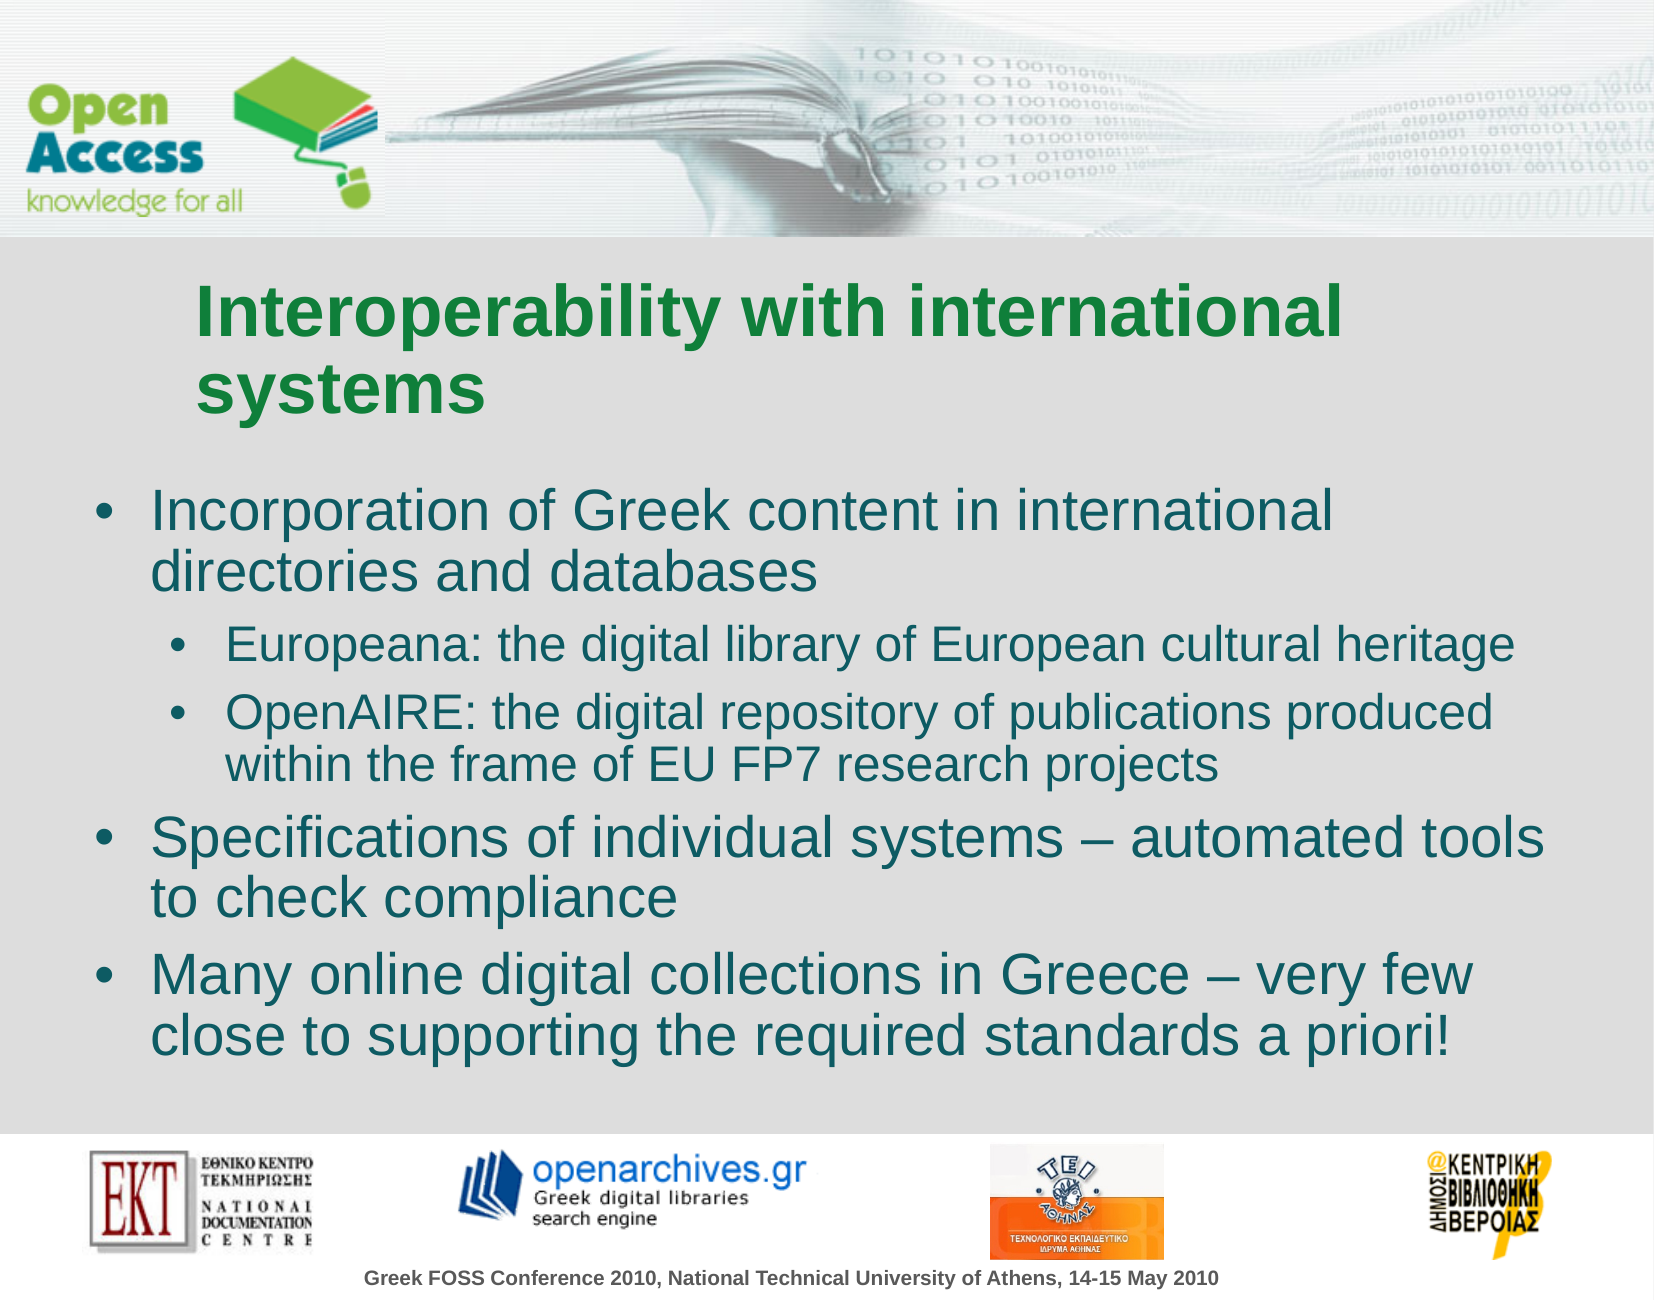

Interoperability with international systems
Incorporation of Greek content in international directories and databases
Europeana: the digital library of European cultural heritage
OpenAIRE: the digital repository of publications produced within the frame of EU FP7 research projects
Specifications of individual systems – automated tools to check compliance
Many online digital collections in Greece – very few close to supporting the required standards a priori!